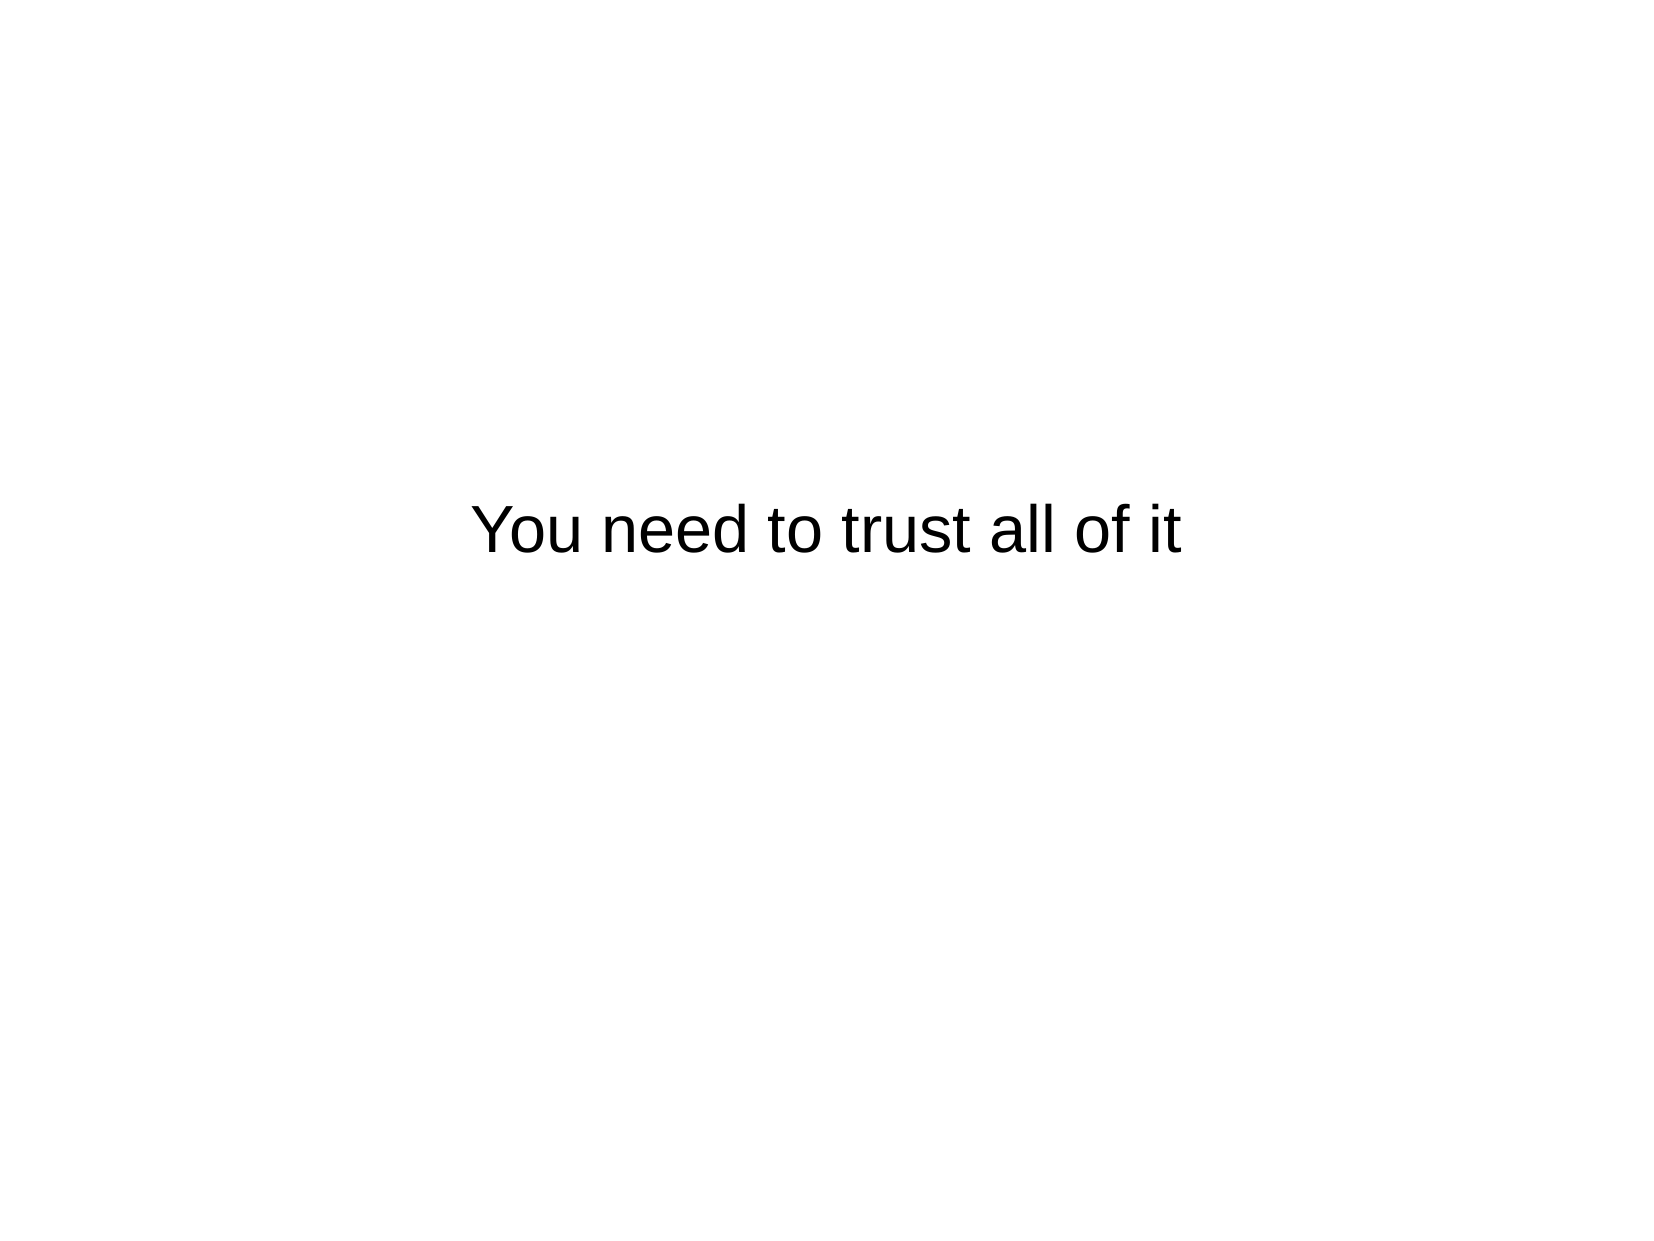

# You need to trust all of it